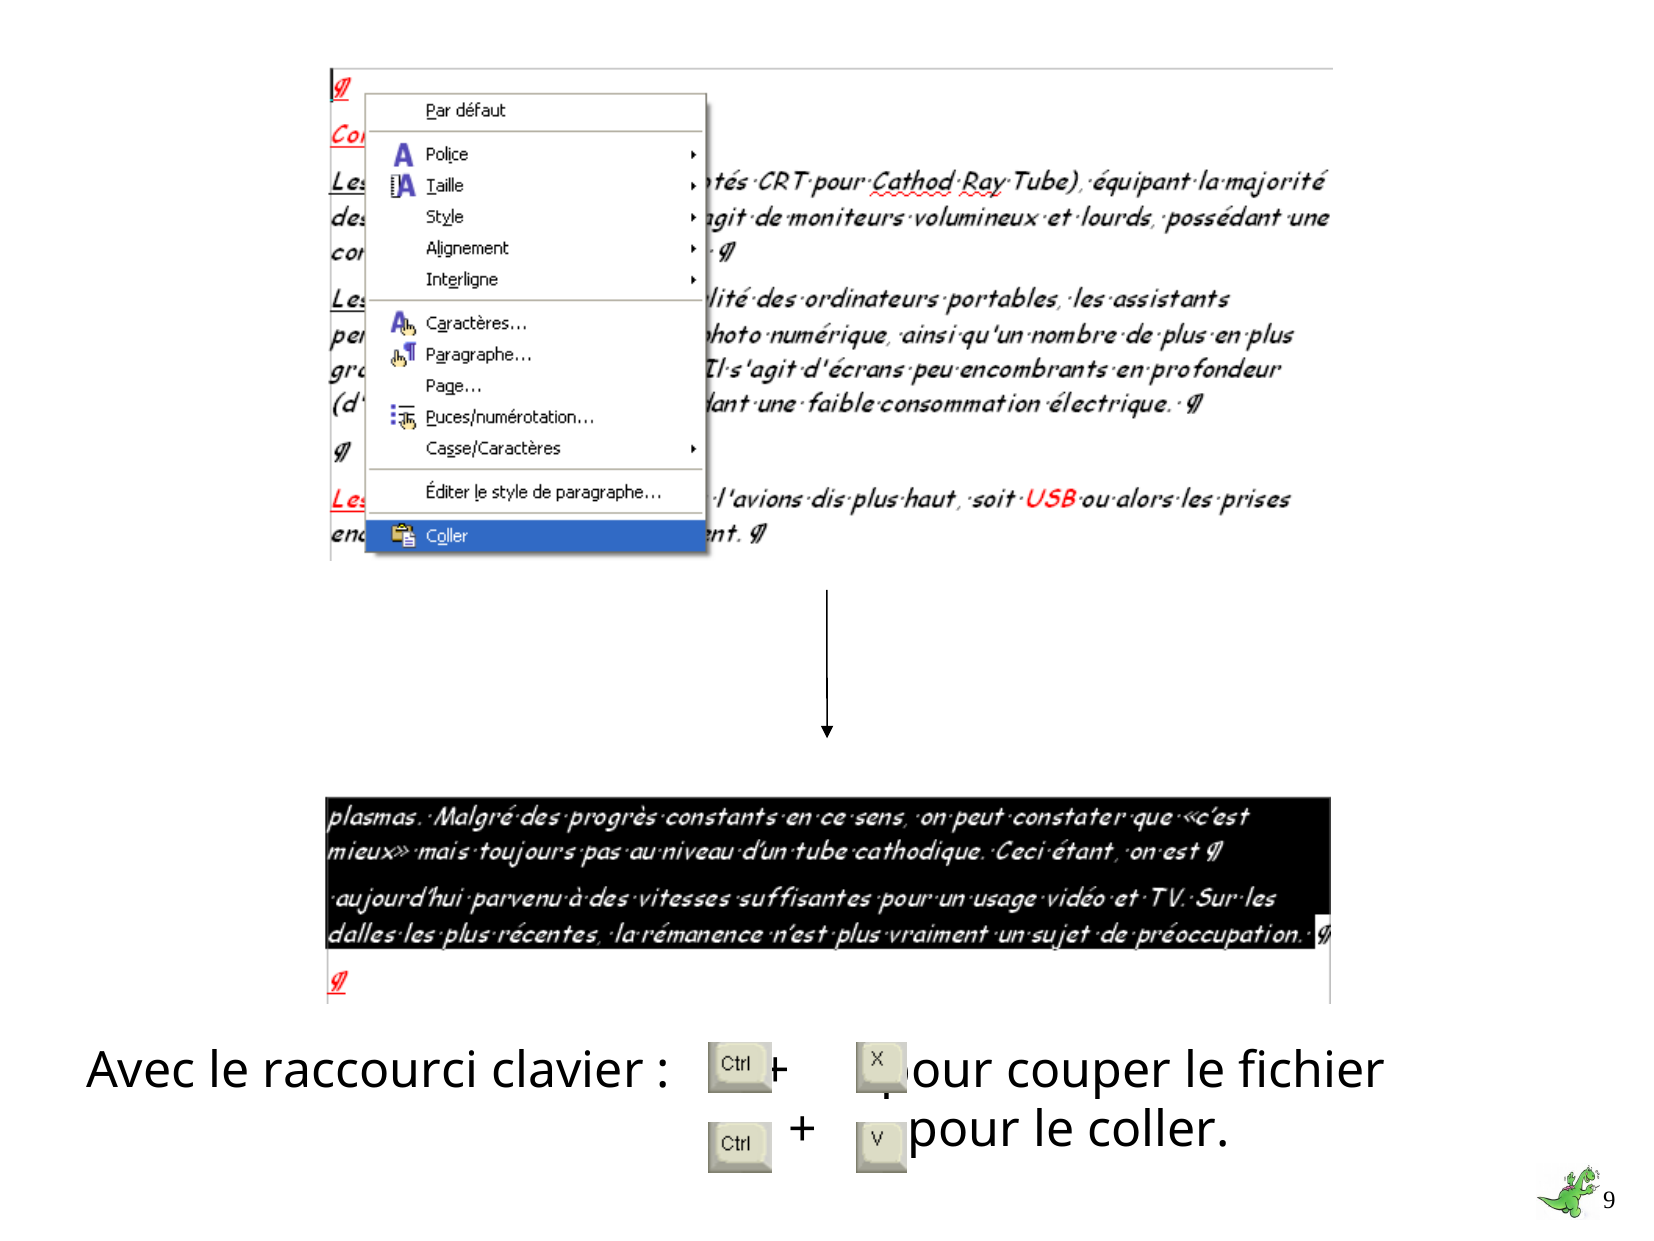

Avec le raccourci clavier : + pour couper le fichier
									 + pour le coller.
9